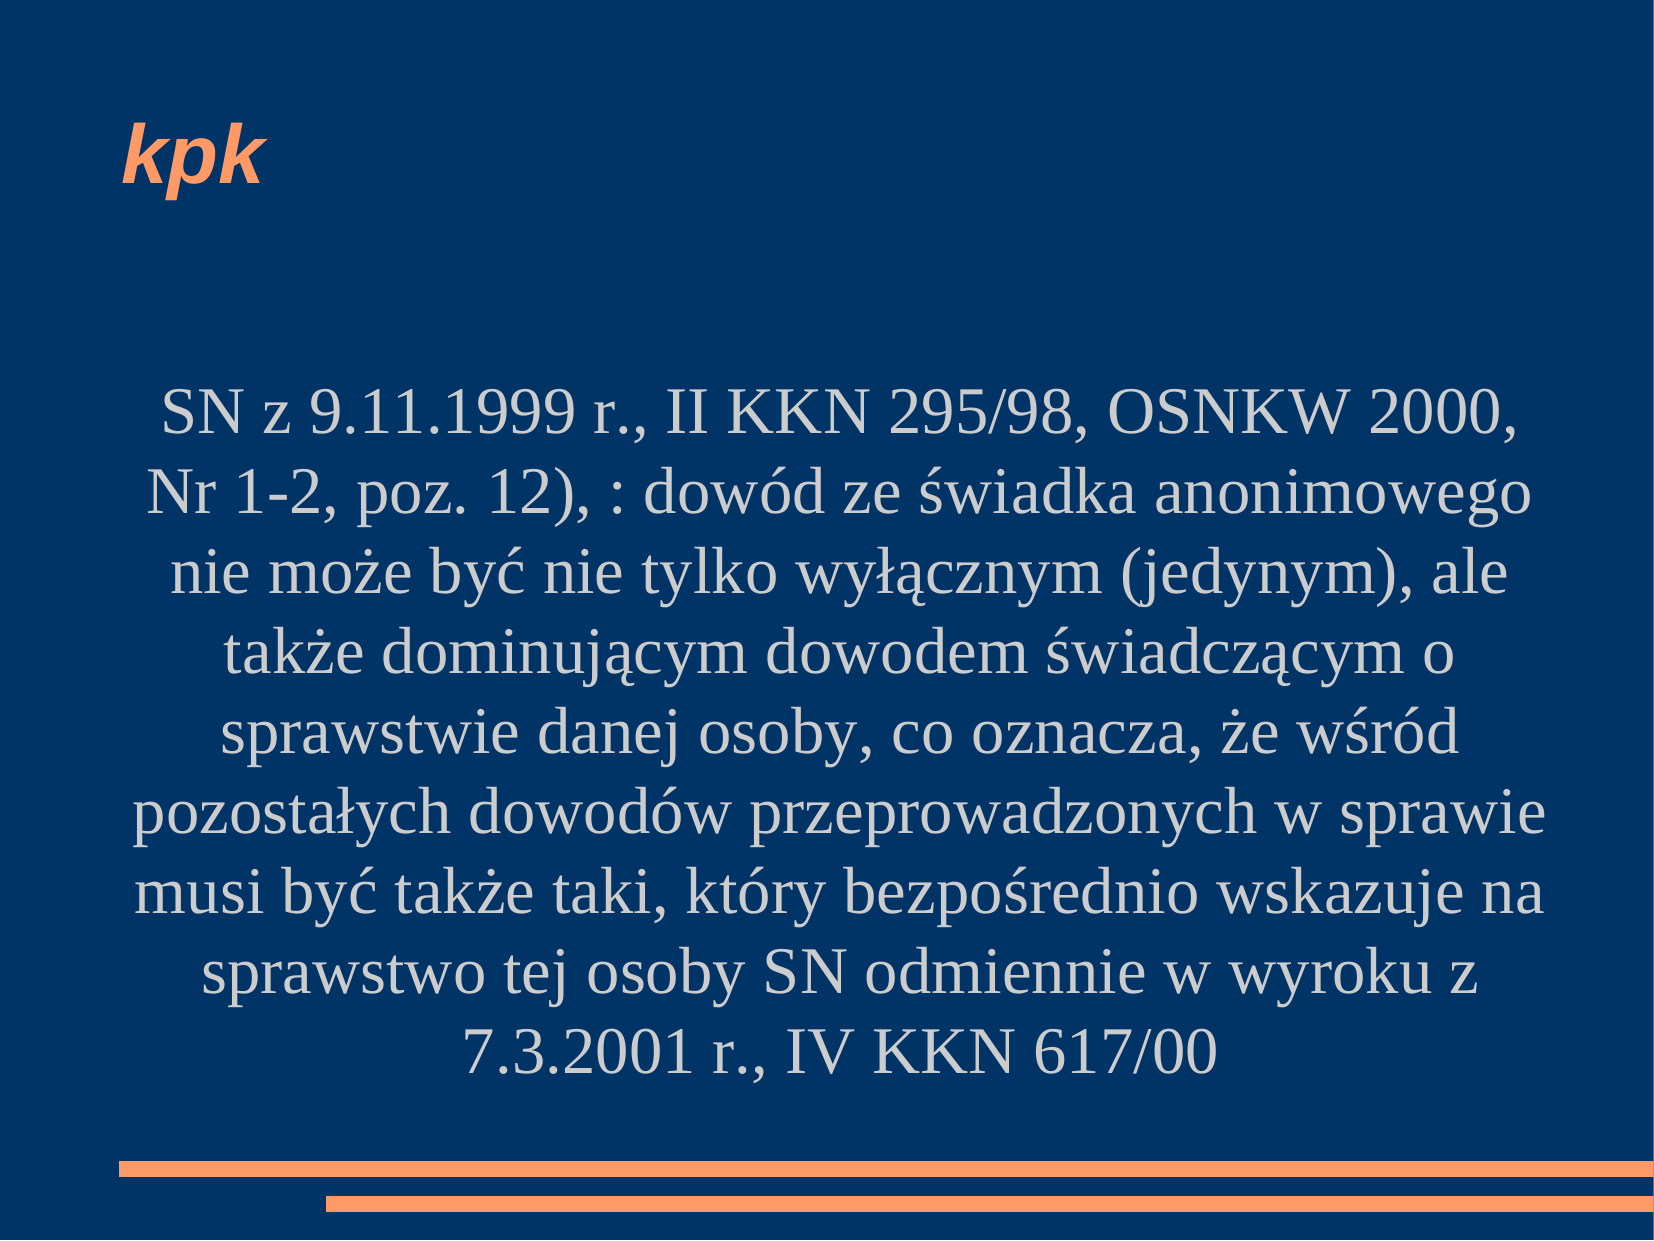

# kpk
SN z 9.11.1999 r., II KKN 295/98, OSNKW 2000, Nr 1-2, poz. 12), : dowód ze świadka anonimowego nie może być nie tylko wyłącznym (jedynym), ale także dominującym dowodem świadczącym o sprawstwie danej osoby, co oznacza, że wśród pozostałych dowodów przeprowadzonych w sprawie musi być także taki, który bezpośrednio wskazuje na sprawstwo tej osoby SN odmiennie w wyroku z 7.3.2001 r., IV KKN 617/00